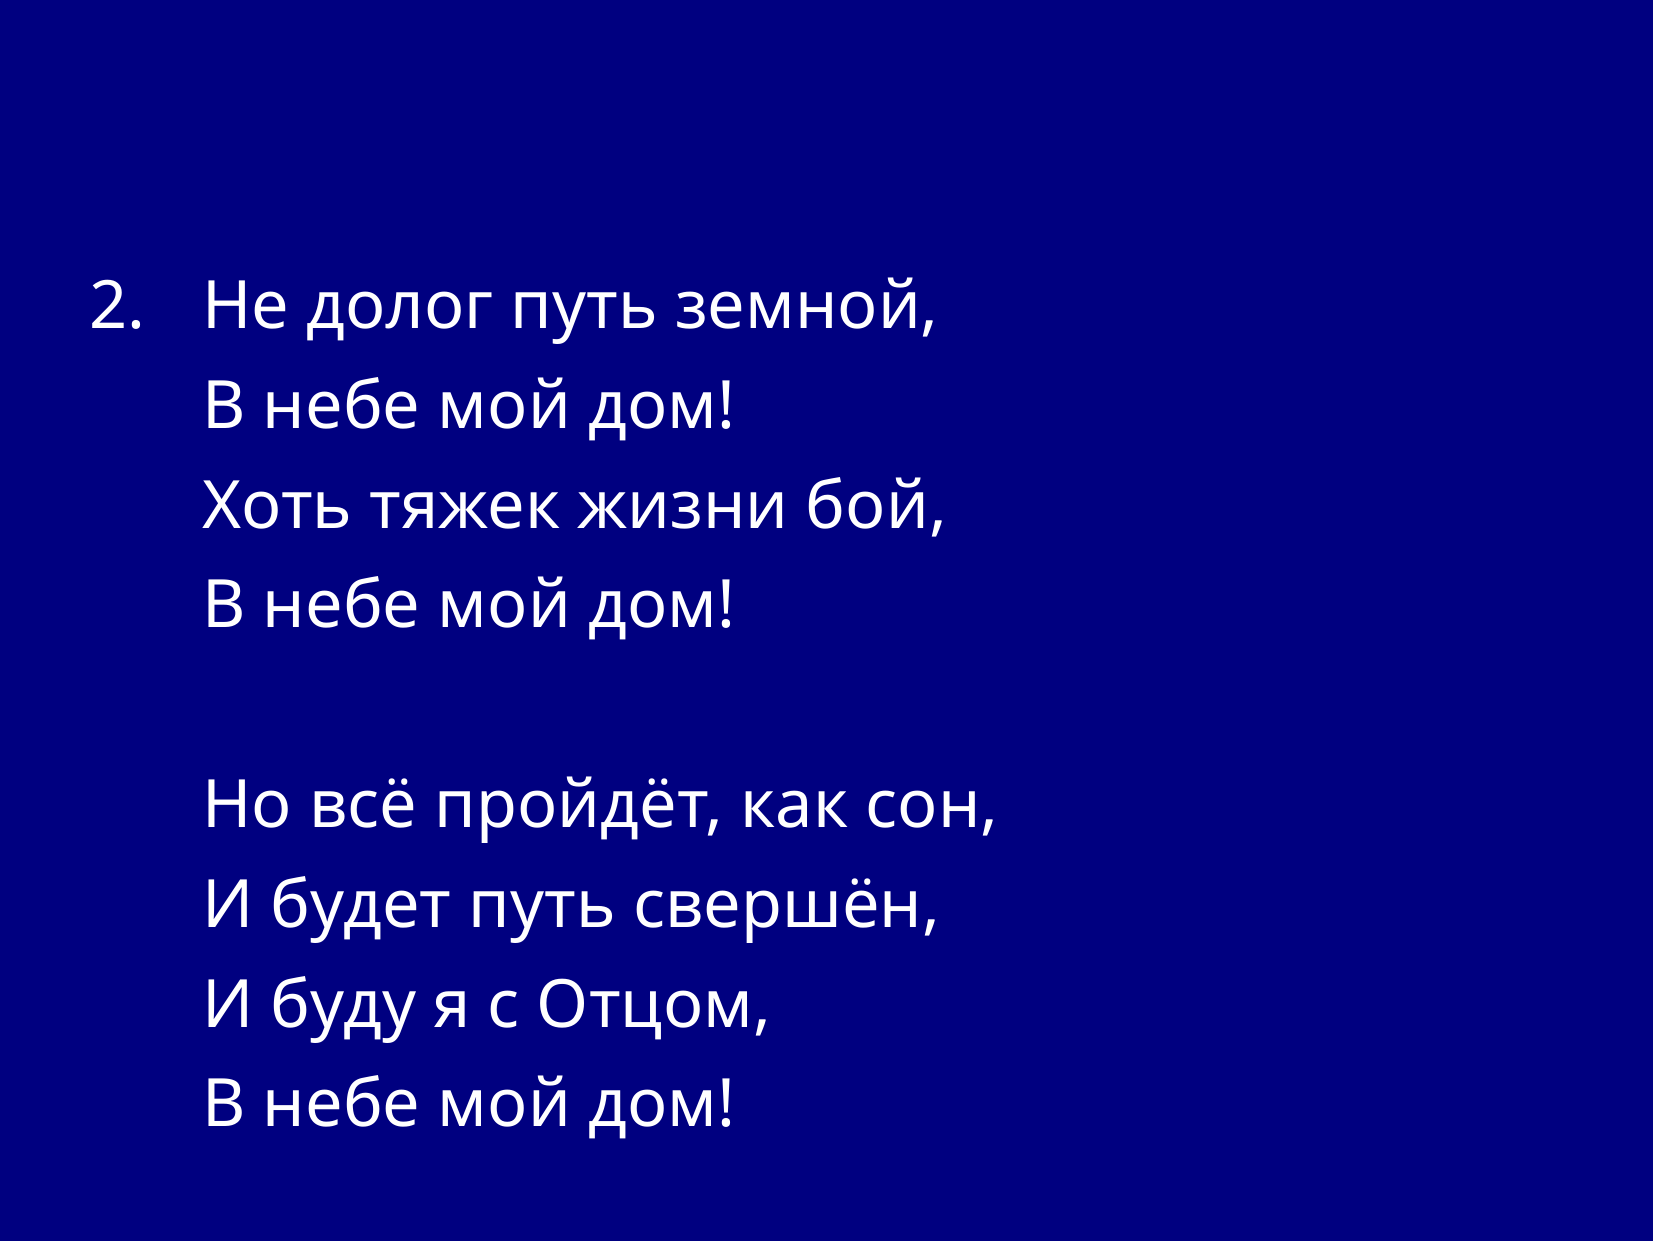

2.	Не долог путь земной,
	В небе мой дом!
	Хоть тяжек жизни бой,
	В небе мой дом!
	Но всё пройдёт, как сон,
	И будет путь свершён,
	И буду я с Отцом,
	В небе мой дом!